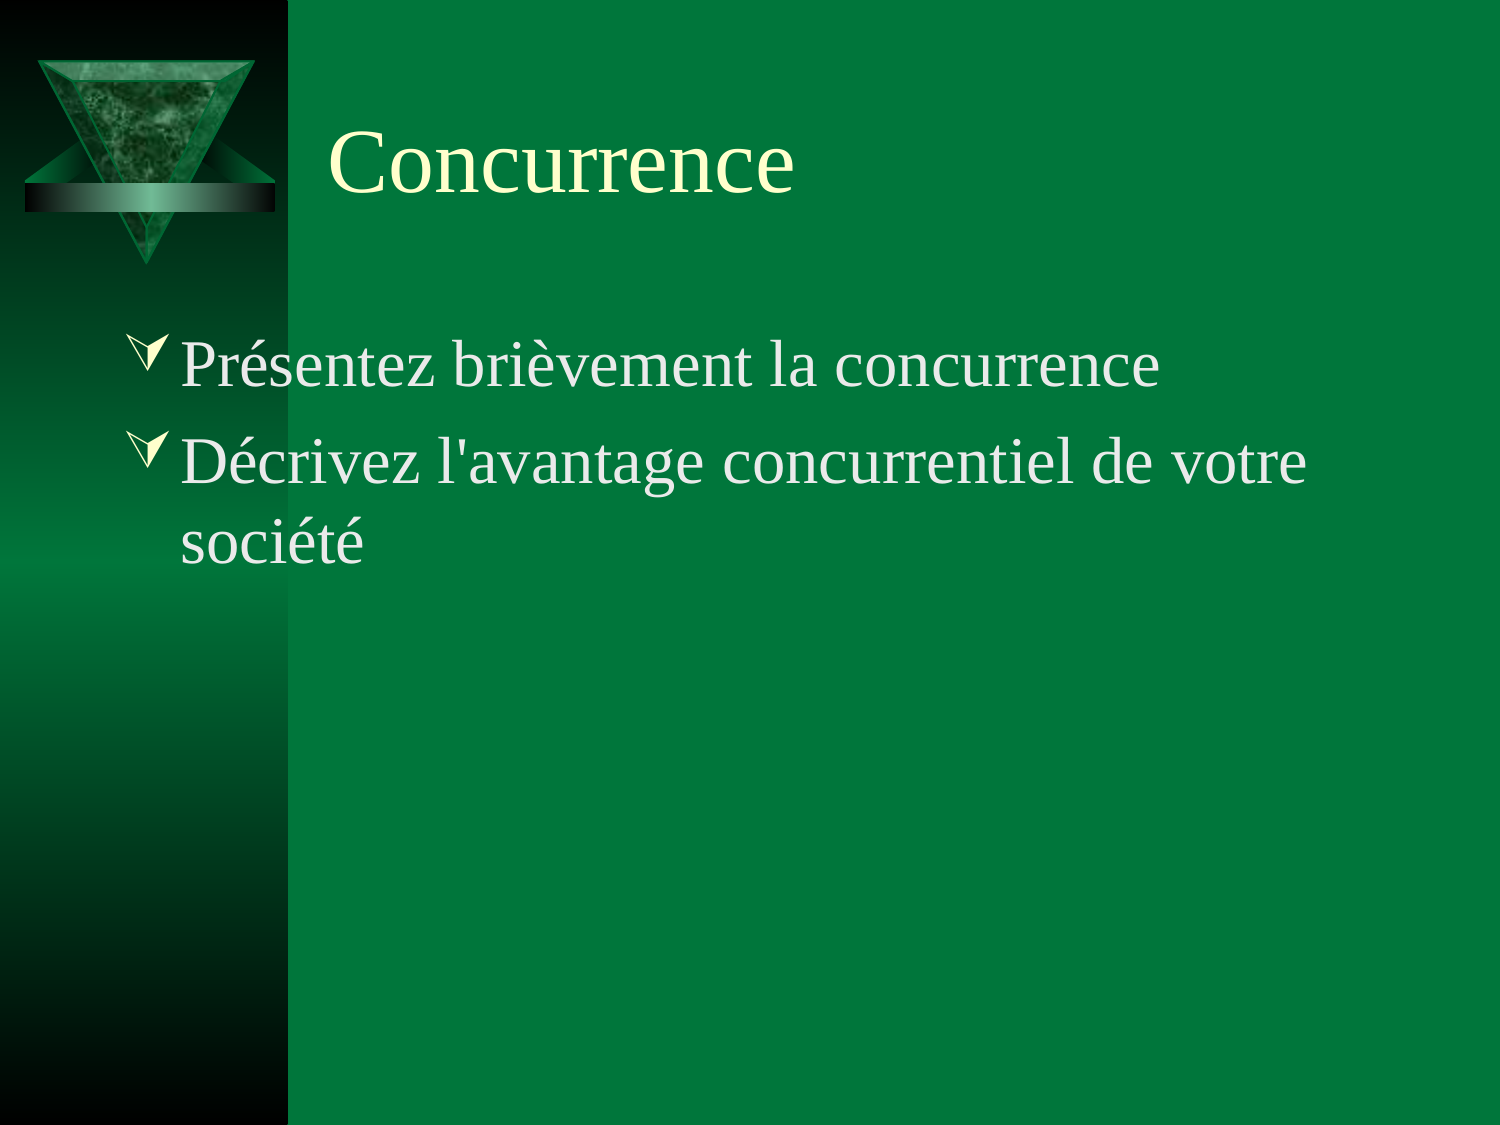

# Concurrence
Présentez brièvement la concurrence
Décrivez l'avantage concurrentiel de votre société